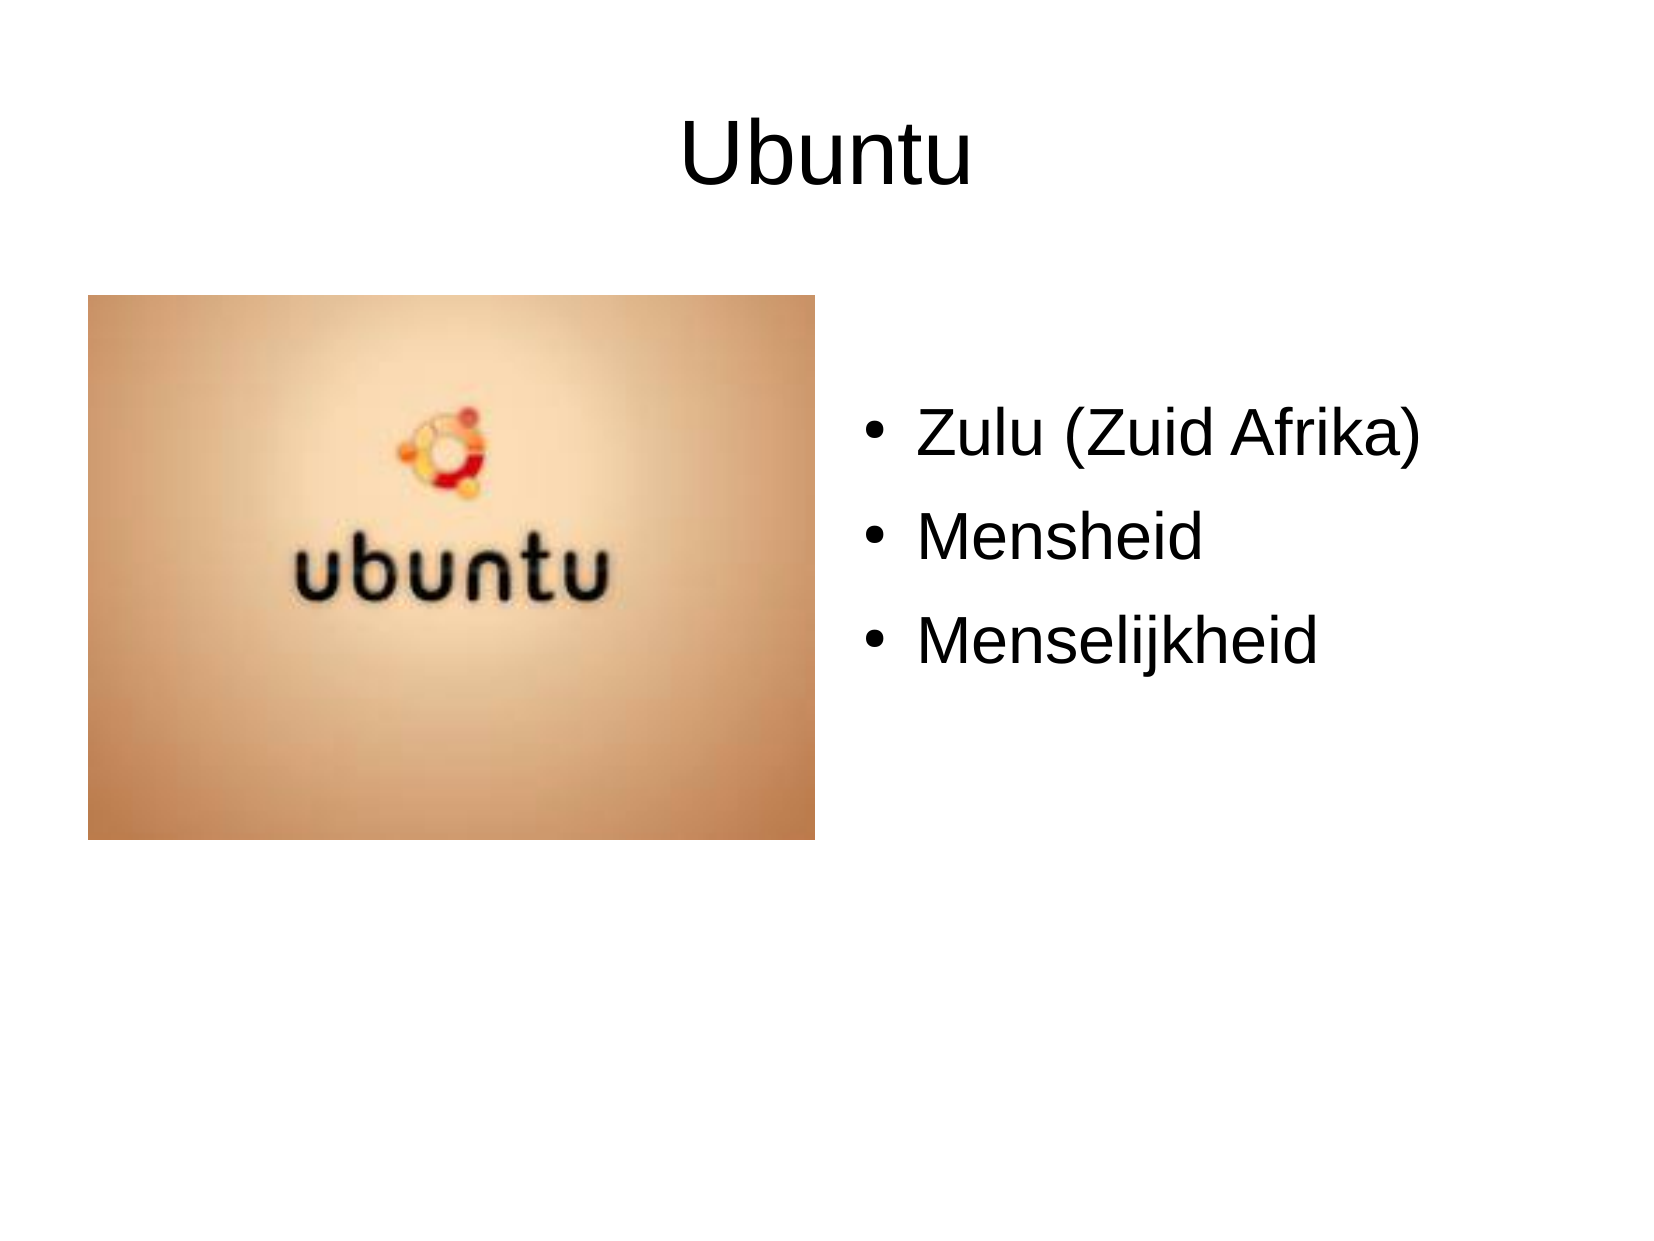

# Ubuntu
Zulu (Zuid Afrika)
Mensheid
Menselijkheid